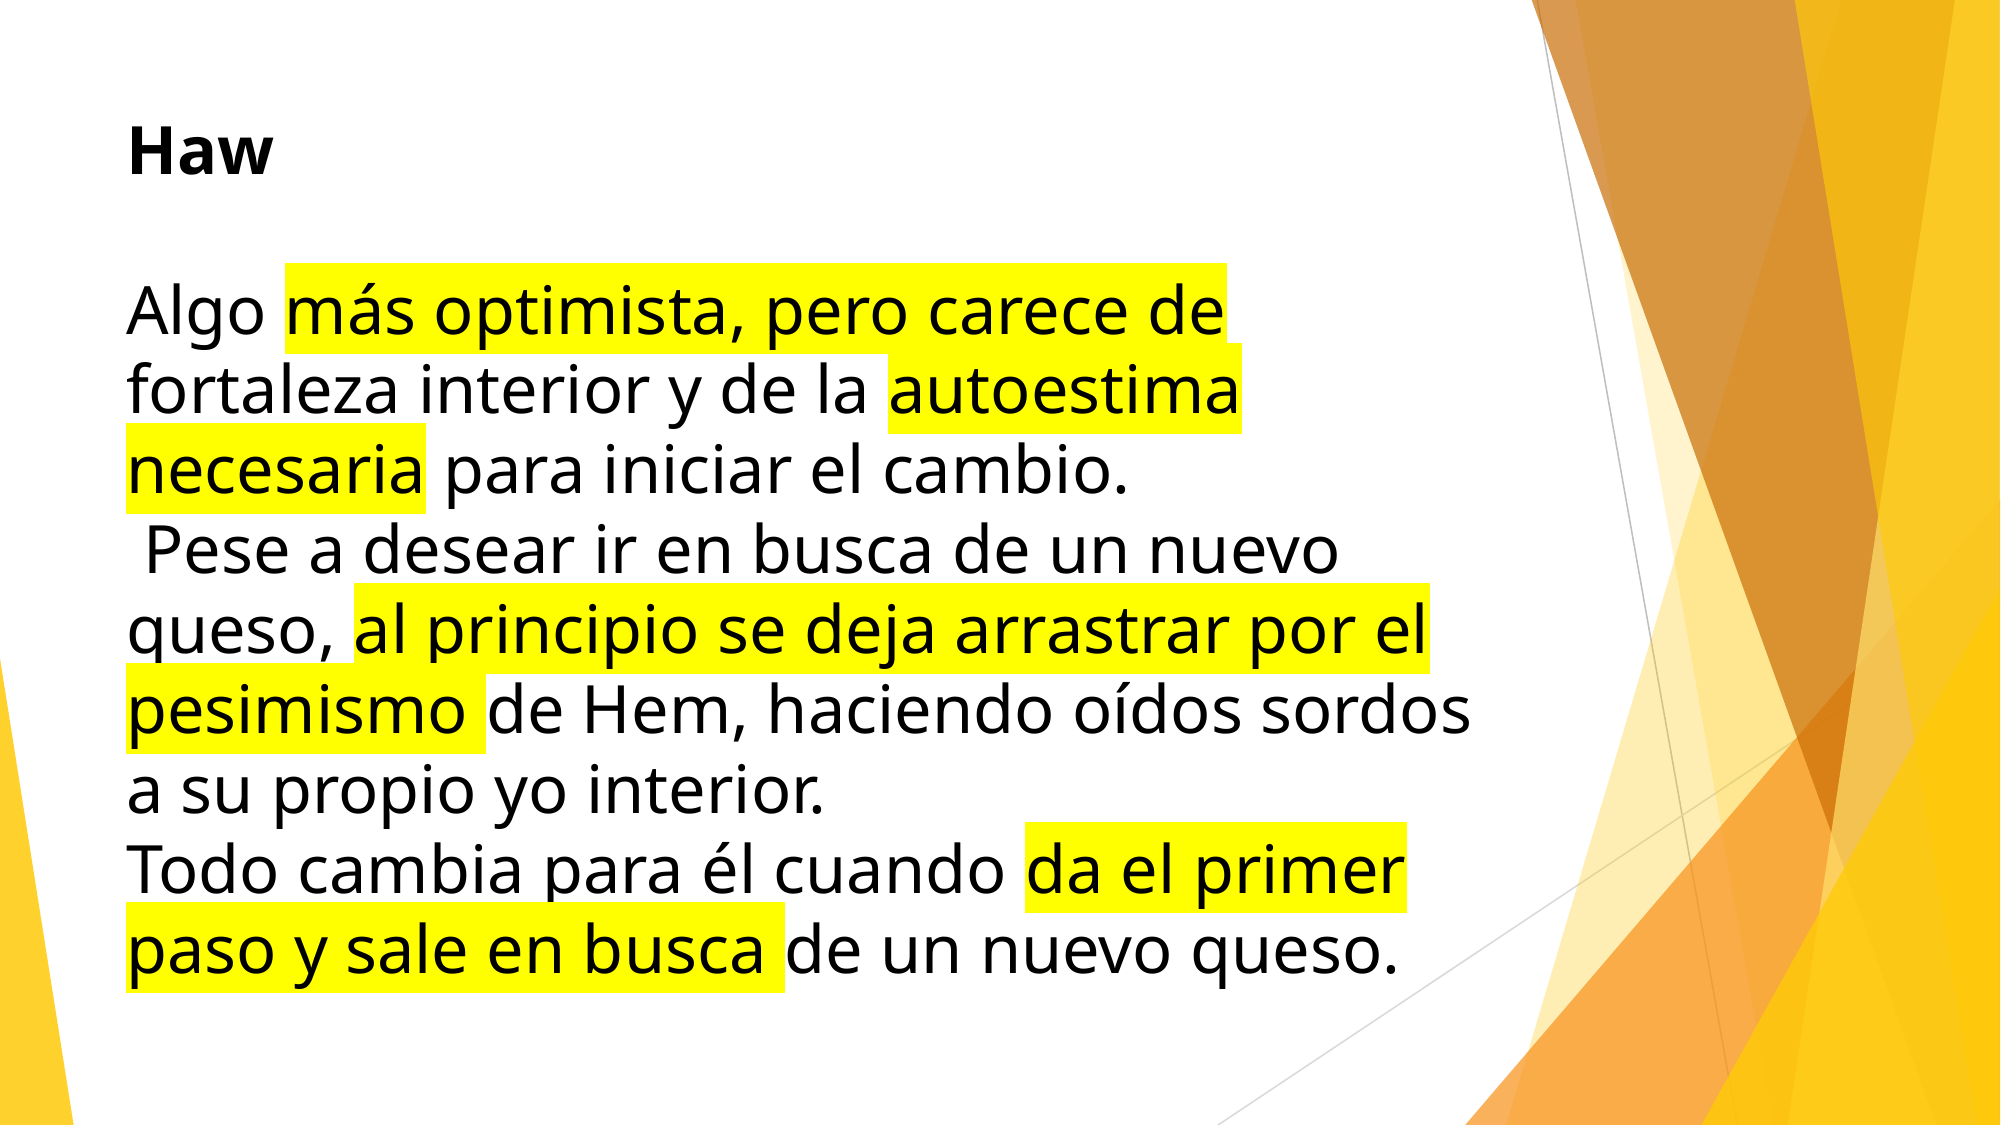

# Haw Algo más optimista, pero carece de fortaleza interior y de la autoestima necesaria para iniciar el cambio. Pese a desear ir en busca de un nuevo queso, al principio se deja arrastrar por el pesimismo de Hem, haciendo oídos sordos a su propio yo interior.  Todo cambia para él cuando da el primer paso y sale en busca de un nuevo queso.